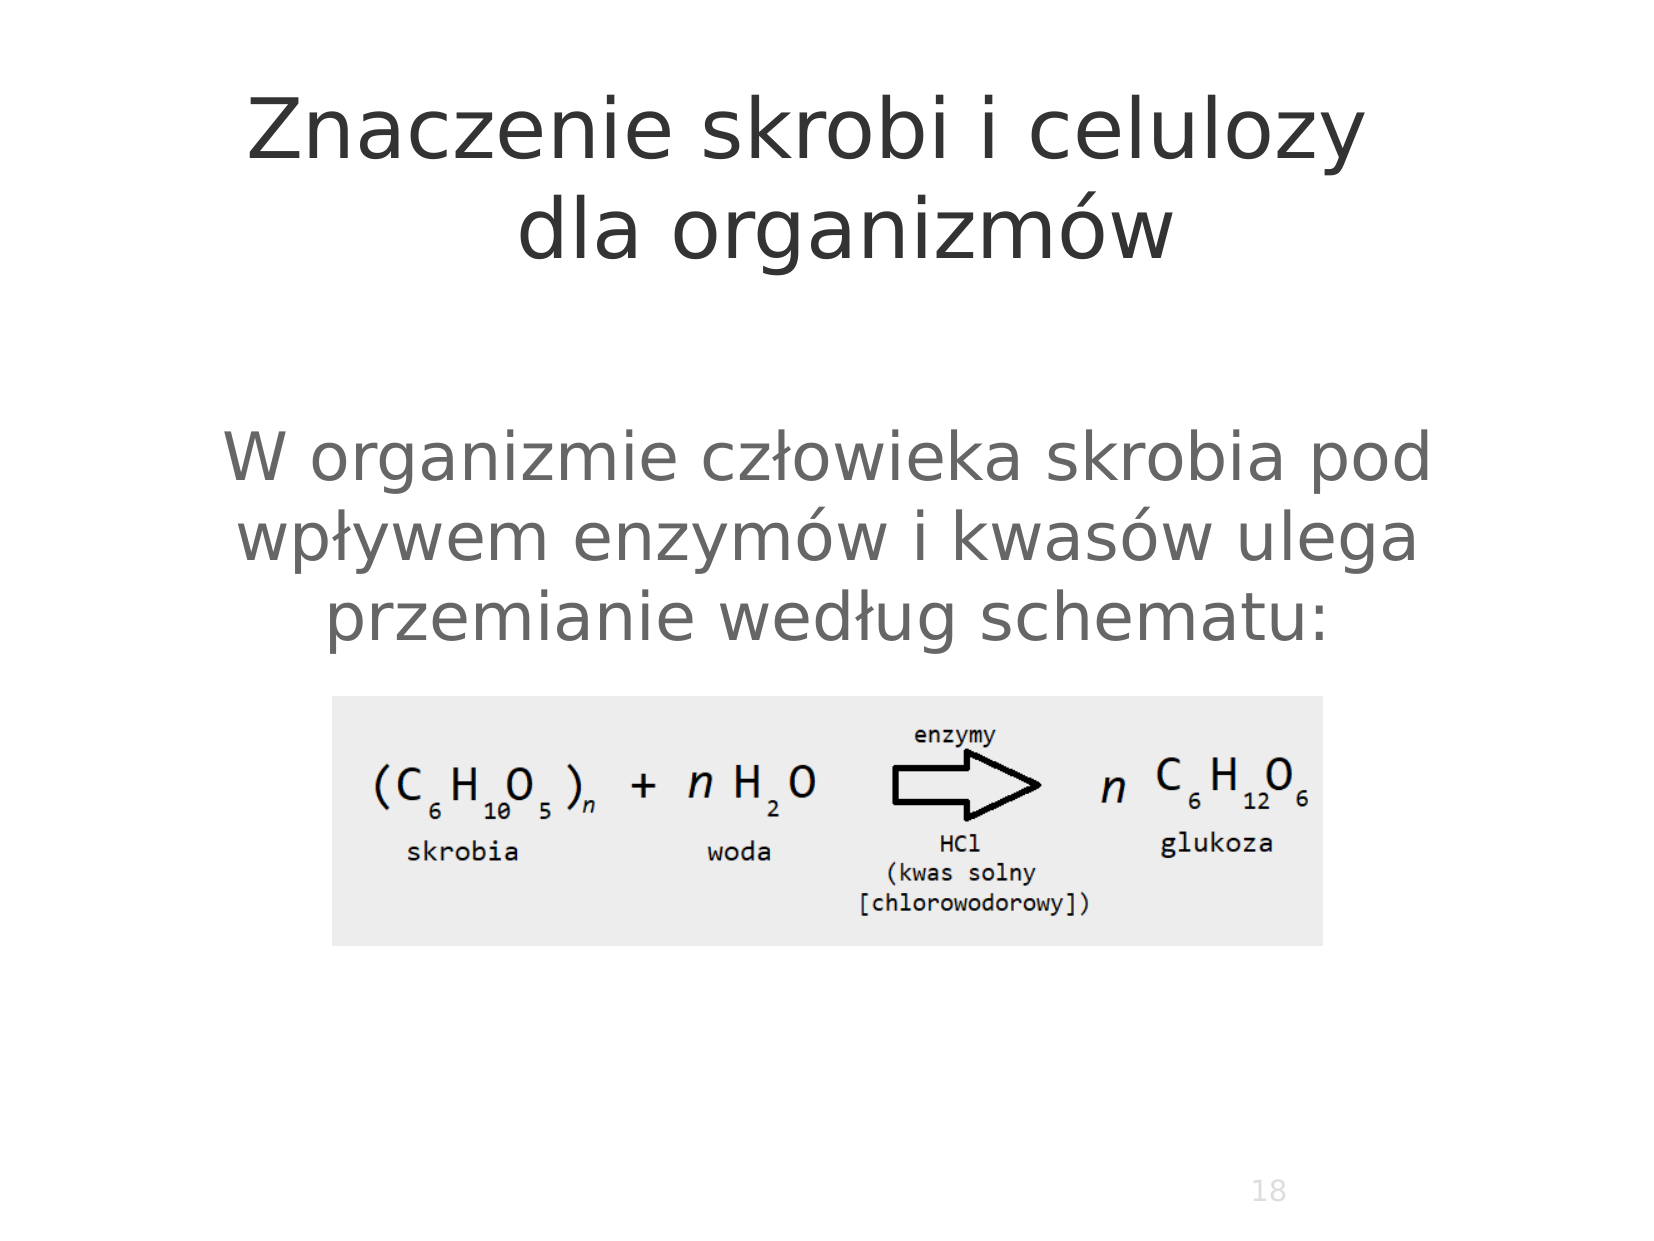

# Znaczenie skrobi i celulozy dla organizmów
W organizmie człowieka skrobia pod wpływem enzymów i kwasów ulega przemianie według schematu: